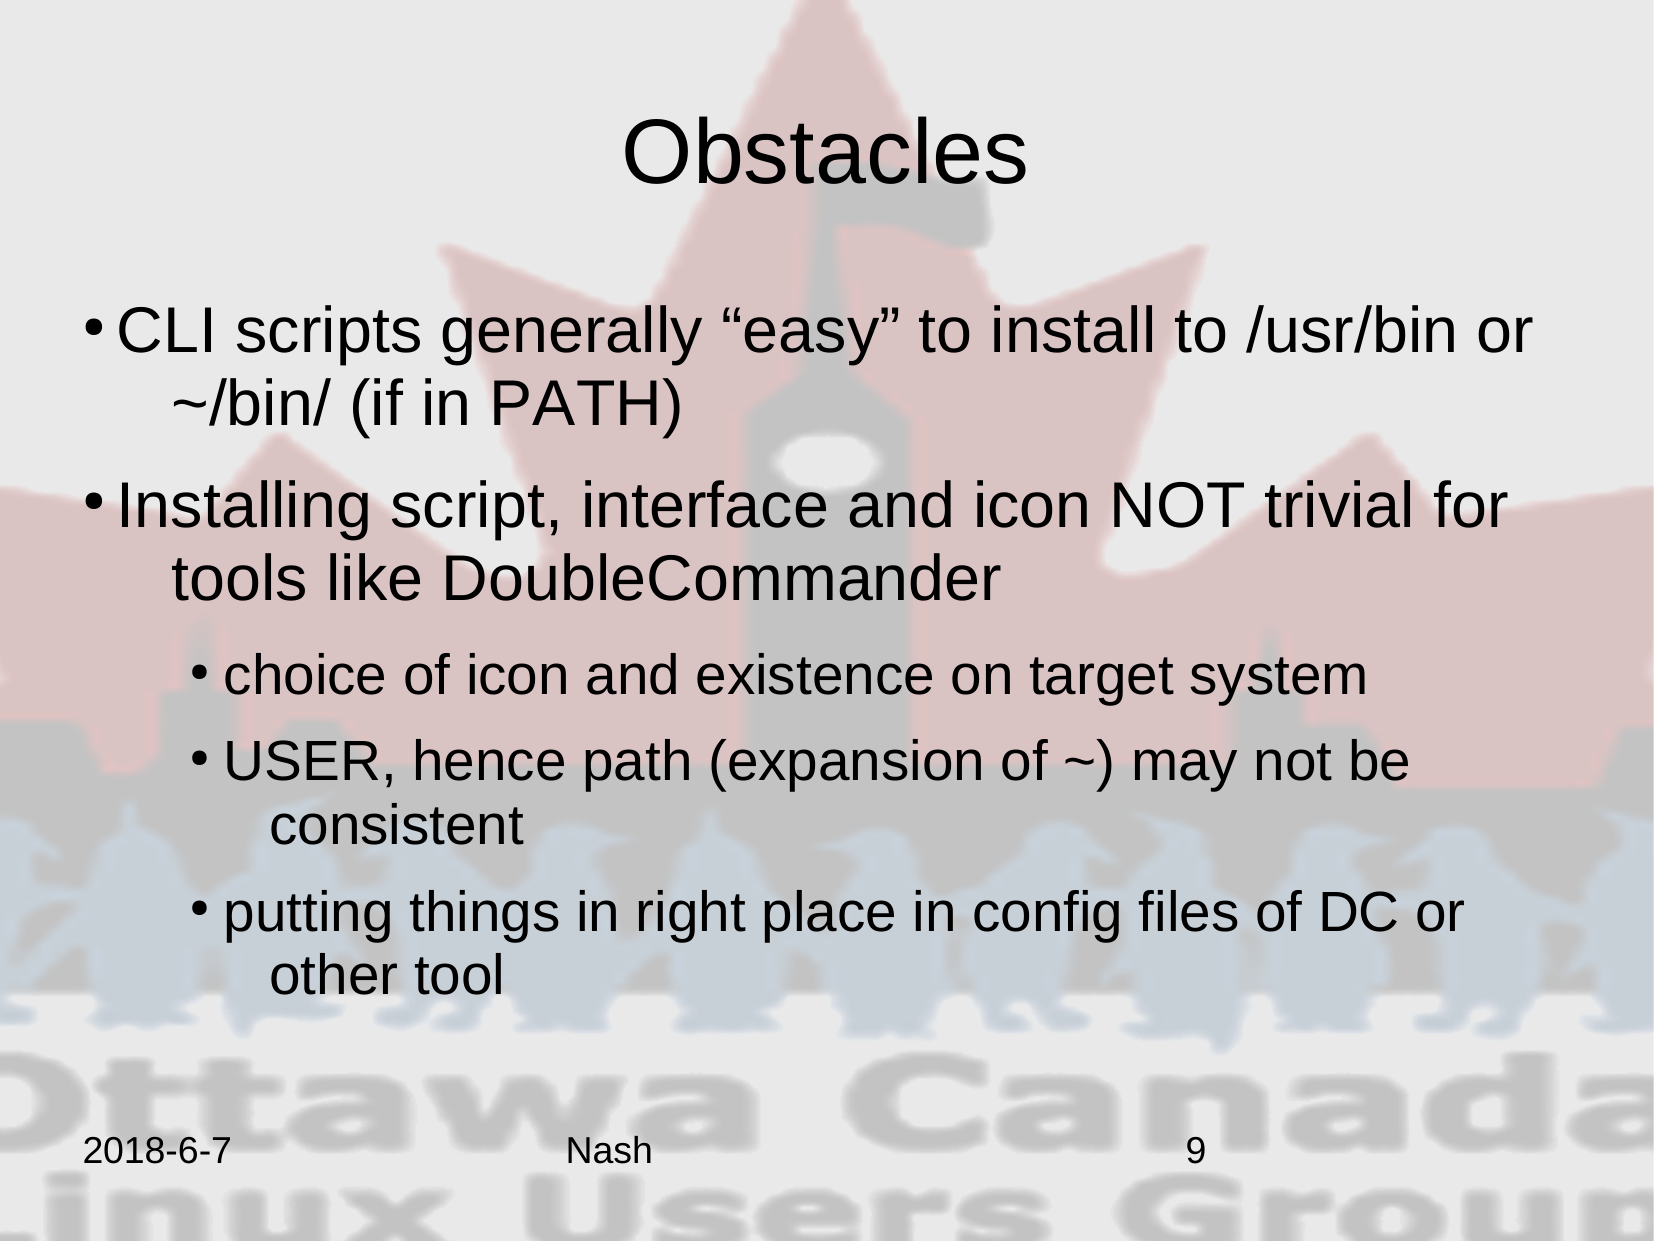

# Obstacles
CLI scripts generally “easy” to install to /usr/bin or ~/bin/ (if in PATH)
Installing script, interface and icon NOT trivial for tools like DoubleCommander
choice of icon and existence on target system
USER, hence path (expansion of ~) may not be consistent
putting things in right place in config files of DC or other tool
9